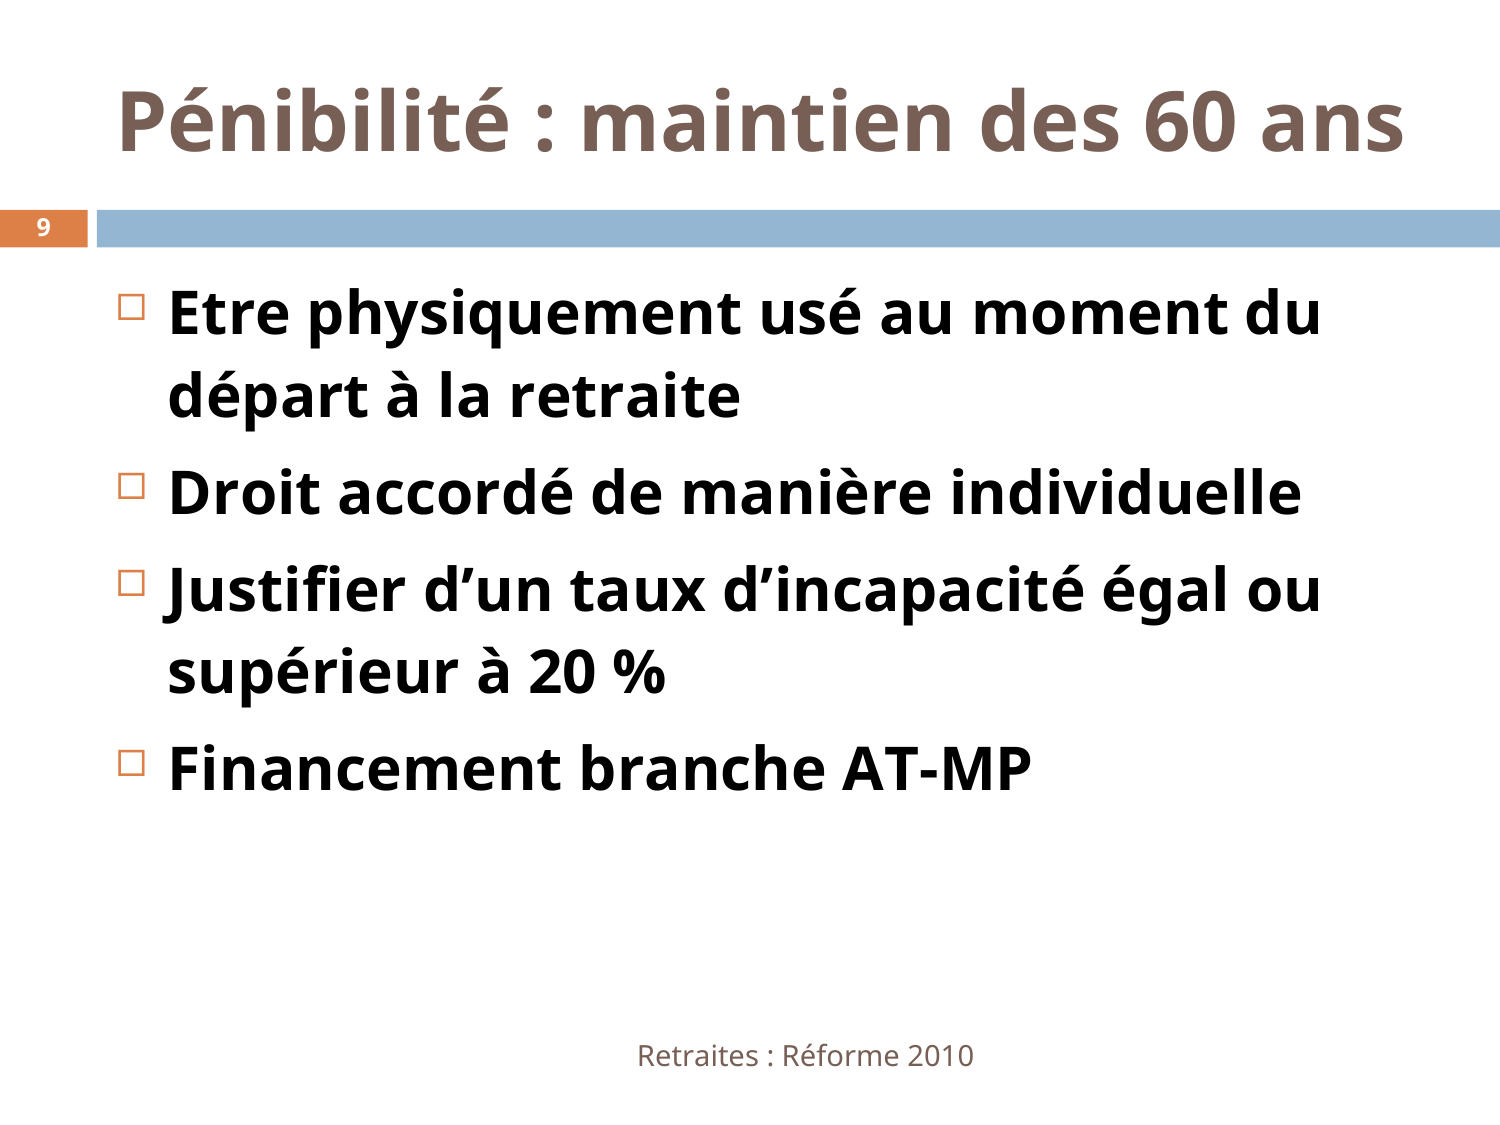

# Pénibilité : maintien des 60 ans
Etre physiquement usé au moment du départ à la retraite
Droit accordé de manière individuelle
Justifier d’un taux d’incapacité égal ou supérieur à 20 %
Financement branche AT-MP
Retraites : Réforme 2010